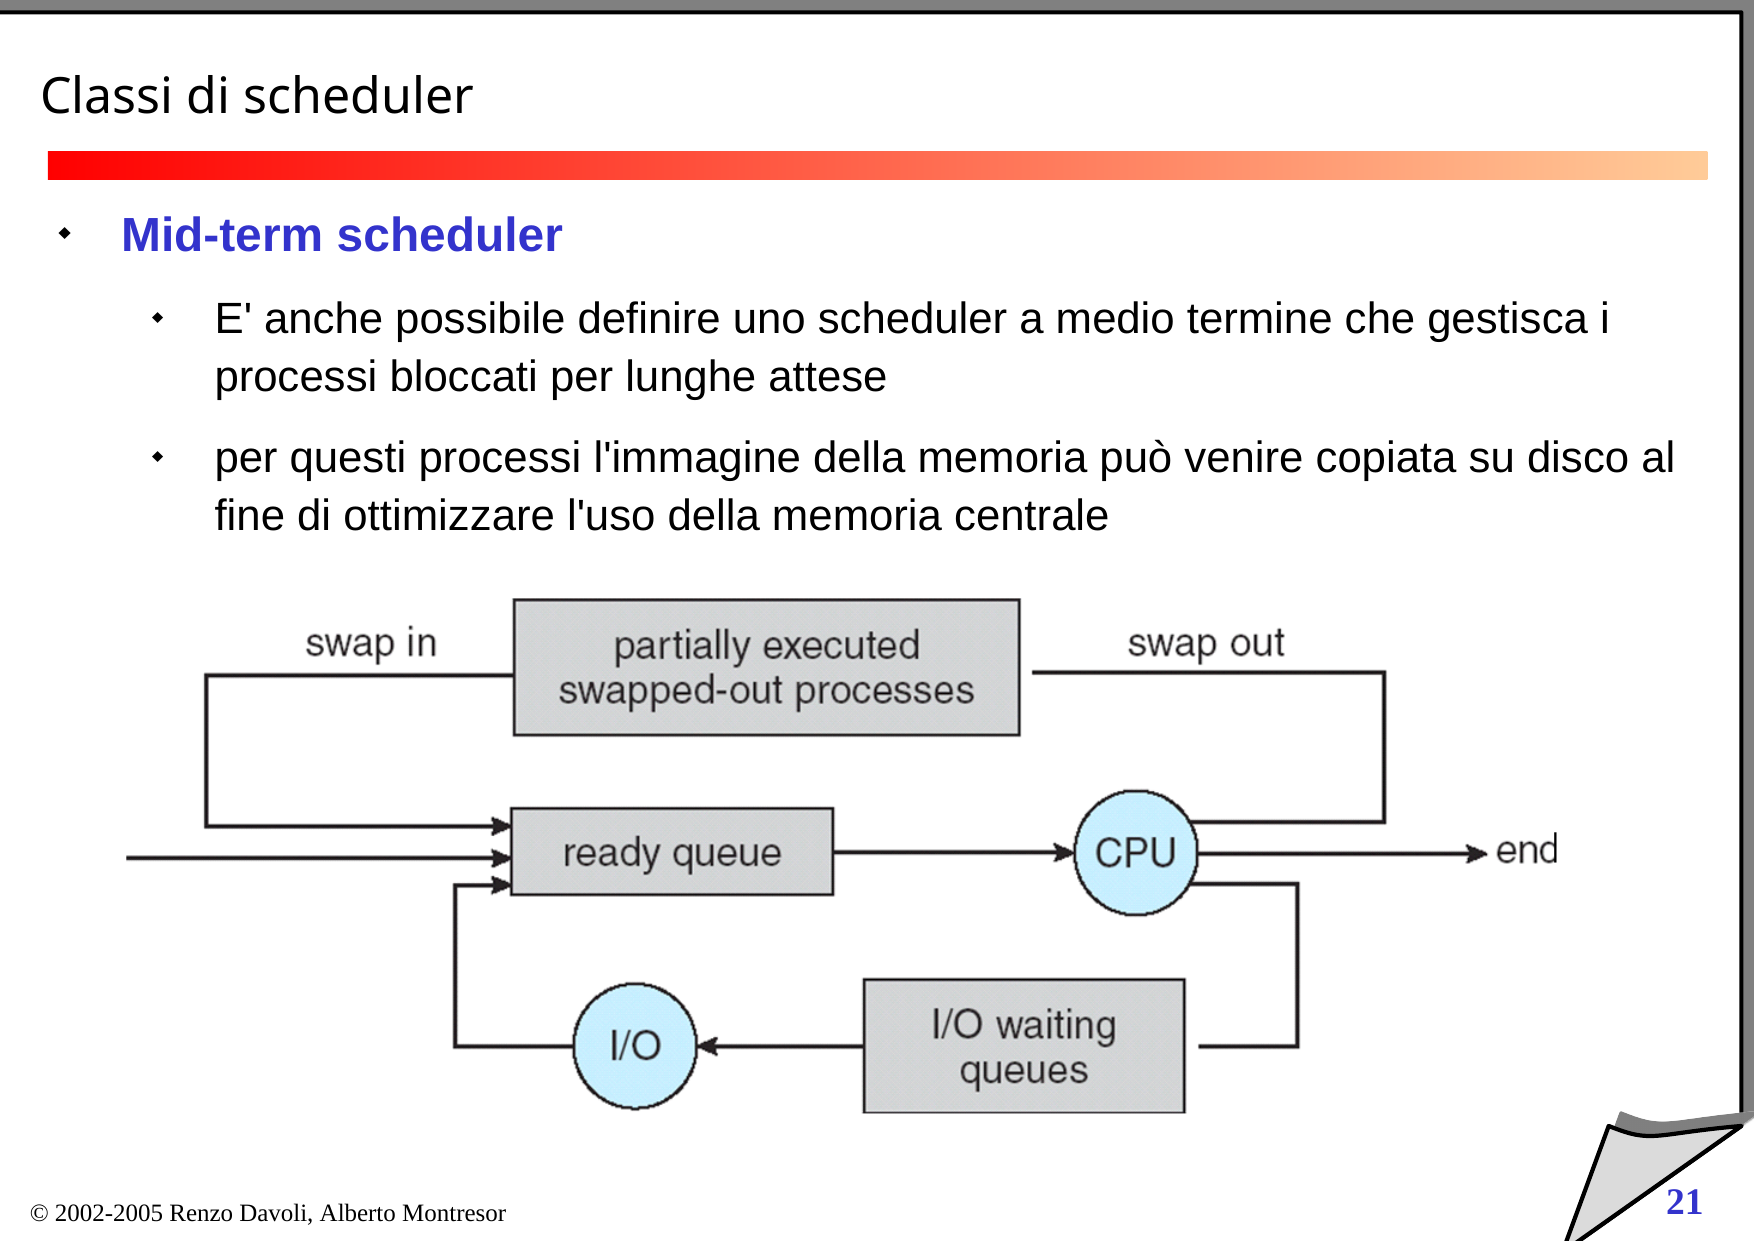

# Classi di scheduler
Mid-term scheduler
E' anche possibile definire uno scheduler a medio termine che gestisca i processi bloccati per lunghe attese
per questi processi l'immagine della memoria può venire copiata su disco al fine di ottimizzare l'uso della memoria centrale